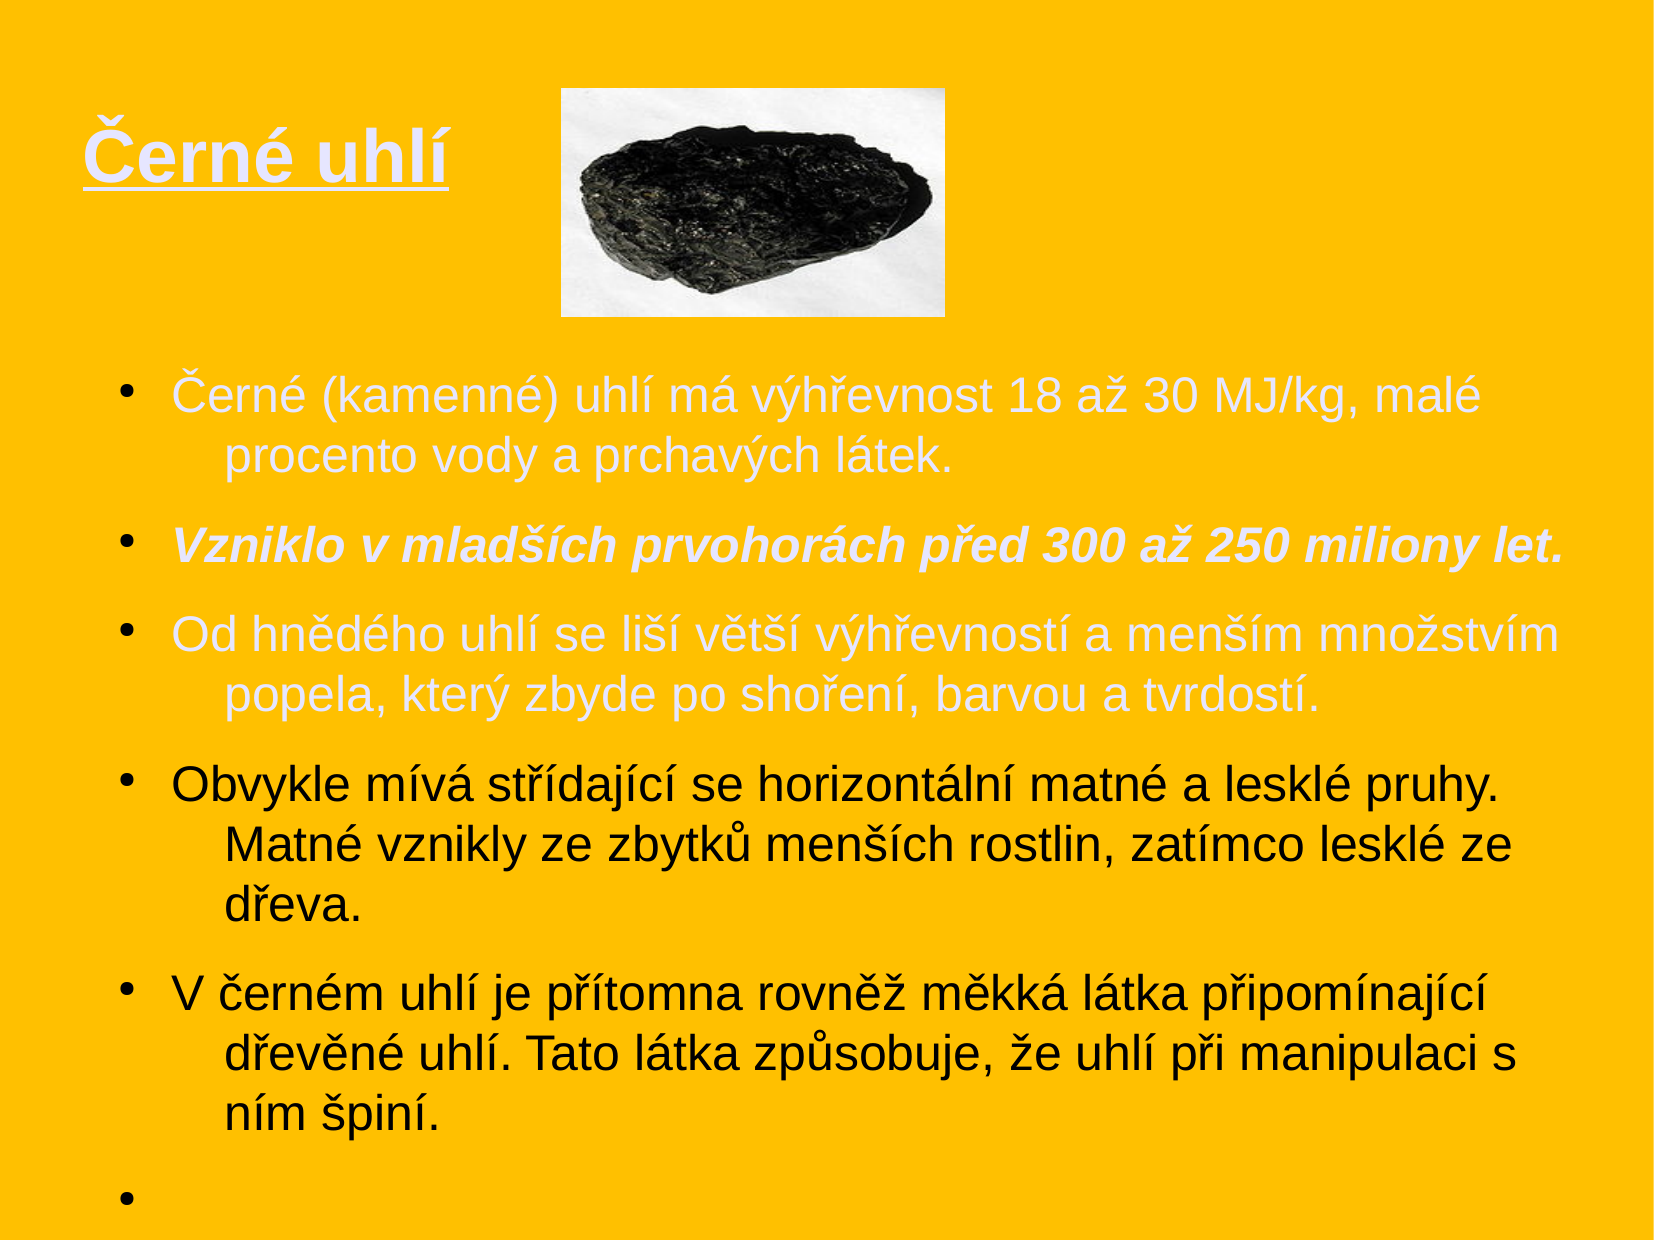

# Černé uhlí
Černé (kamenné) uhlí má výhřevnost 18 až 30 MJ/kg, malé procento vody a prchavých látek.
Vzniklo v mladších prvohorách před 300 až 250 miliony let.
Od hnědého uhlí se liší větší výhřevností a menším množstvím popela, který zbyde po shoření, barvou a tvrdostí.
Obvykle mívá střídající se horizontální matné a lesklé pruhy. Matné vznikly ze zbytků menších rostlin, zatímco lesklé ze dřeva.
V černém uhlí je přítomna rovněž měkká látka připomínající dřevěné uhlí. Tato látka způsobuje, že uhlí při manipulaci s ním špiní.